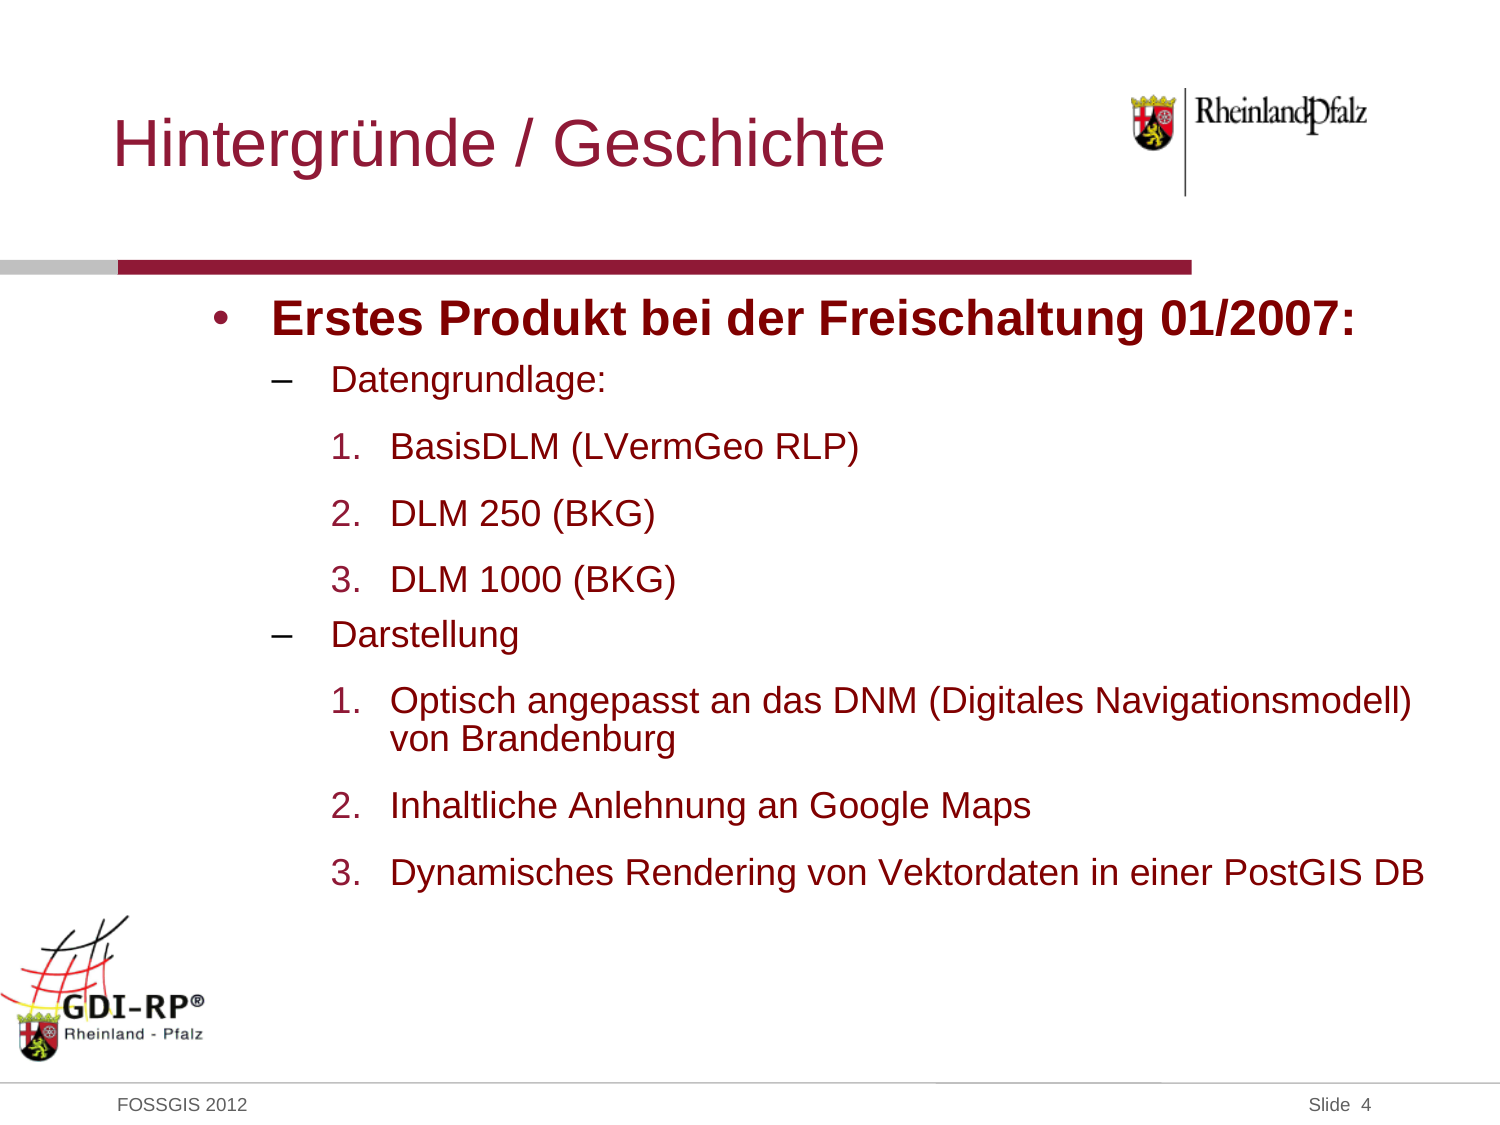

# Hintergründe / Geschichte
Erstes Produkt bei der Freischaltung 01/2007:
Datengrundlage:
BasisDLM (LVermGeo RLP)
DLM 250 (BKG)
DLM 1000 (BKG)
Darstellung
Optisch angepasst an das DNM (Digitales Navigationsmodell) von Brandenburg
Inhaltliche Anlehnung an Google Maps
Dynamisches Rendering von Vektordaten in einer PostGIS DB